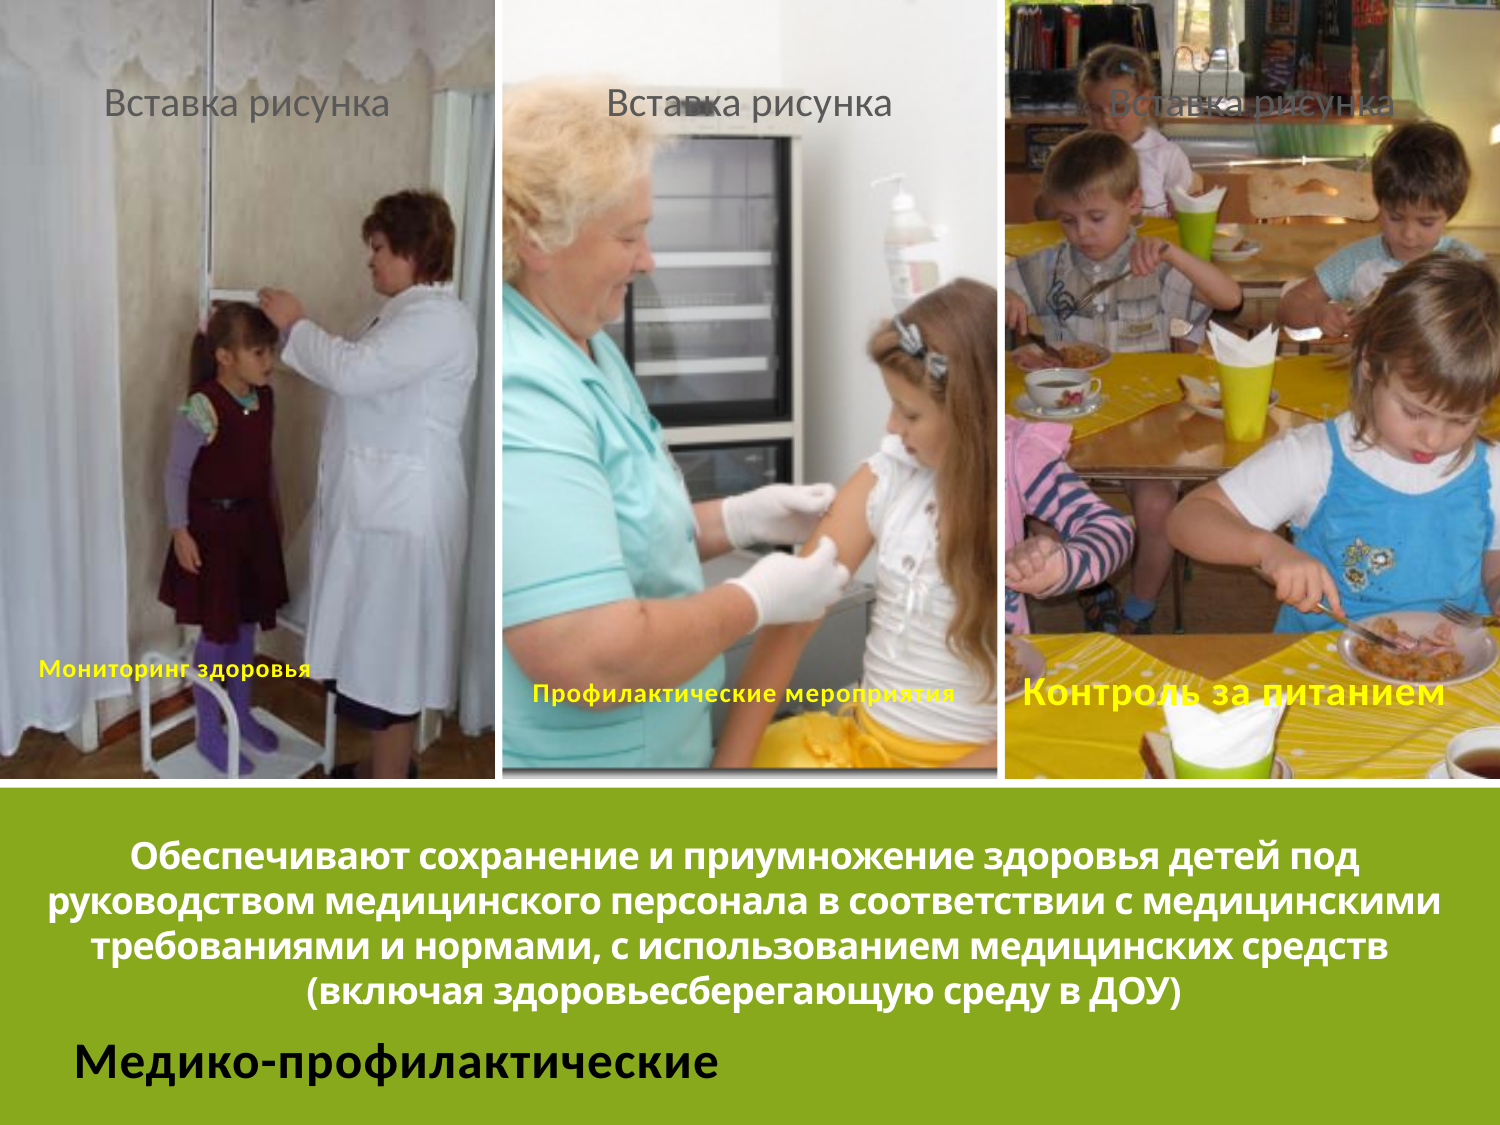

Вставка рисунка
Вставка рисунка
Вставка рисунка
Мониторинг здоровья
Контроль за питанием
Профилактические мероприятия
# Обеспечивают сохранение и приумножение здоровья детей под руководством медицинского персонала в соответствии с медицинскими требованиями и нормами, с использованием медицинских средств (включая здоровьесберегающую среду в ДОУ)
Медико-профилактические